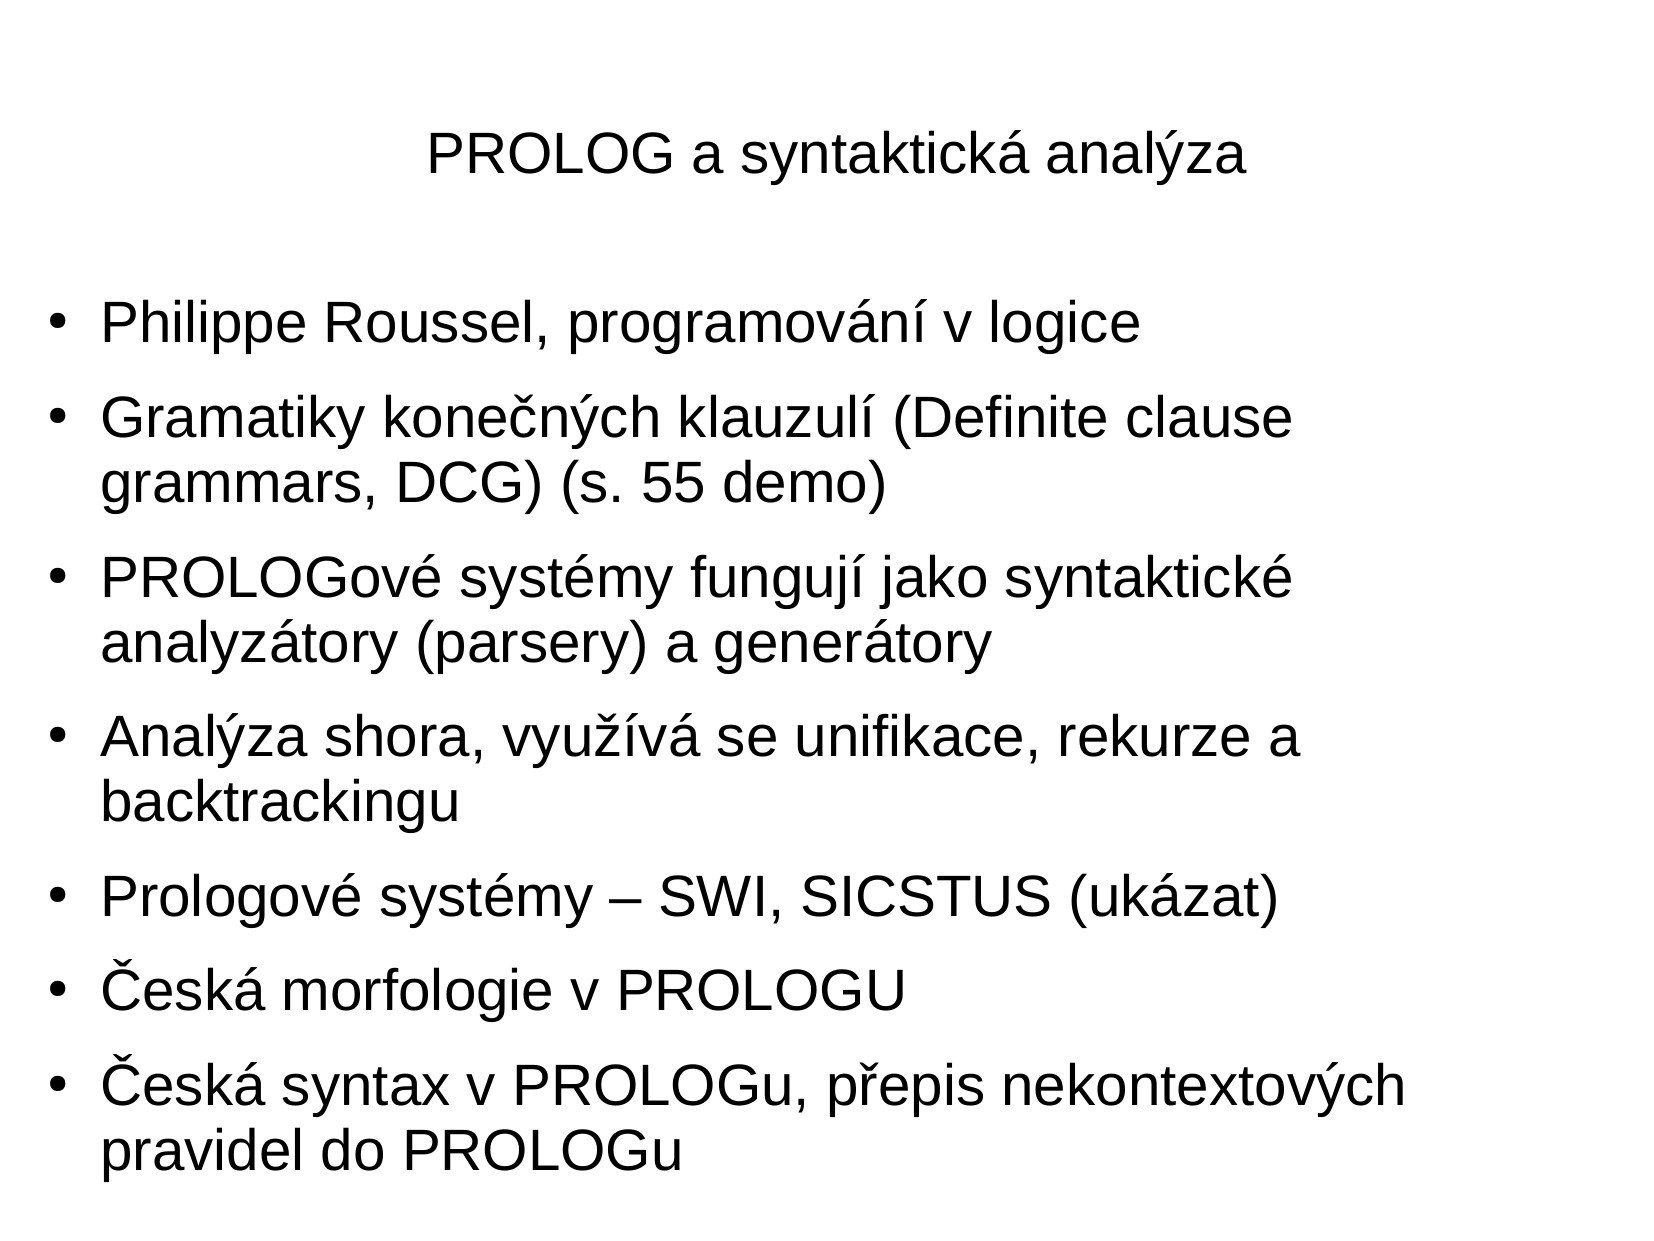

# PROLOG a syntaktická analýza
Philippe Roussel, programování v logice
Gramatiky konečných klauzulí (Definite clause grammars, DCG) (s. 55 demo)
PROLOGové systémy fungují jako syntaktické analyzátory (parsery) a generátory
Analýza shora, využívá se unifikace, rekurze a backtrackingu
Prologové systémy – SWI, SICSTUS (ukázat)
Česká morfologie v PROLOGU
Česká syntax v PROLOGu, přepis nekontextových pravidel do PROLOGu